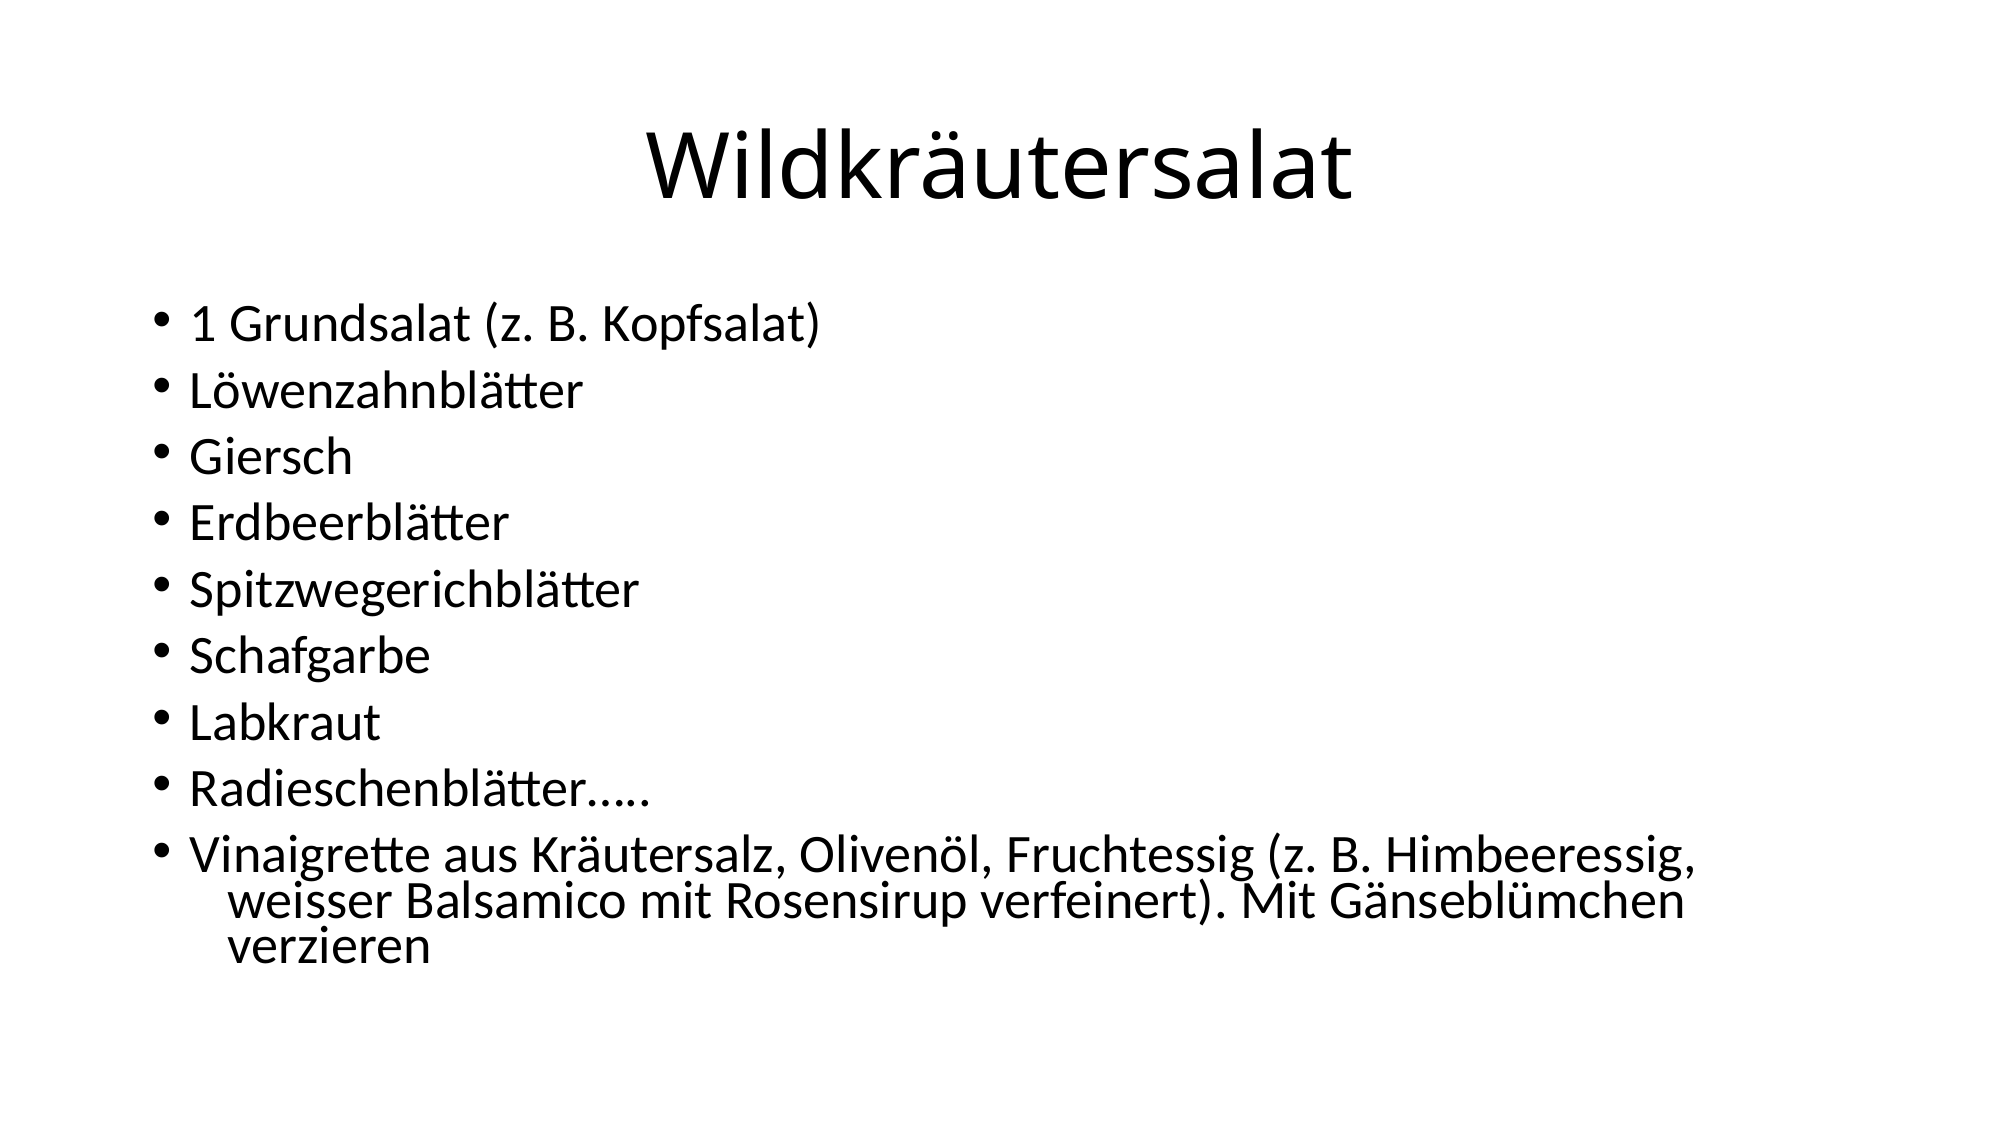

# Wildkräutersalat
1 Grundsalat (z. B. Kopfsalat)
Löwenzahnblätter
Giersch
Erdbeerblätter
Spitzwegerichblätter
Schafgarbe
Labkraut
Radieschenblätter…..
Vinaigrette aus Kräutersalz, Olivenöl, Fruchtessig (z. B. Himbeeressig, weisser Balsamico mit Rosensirup verfeinert). Mit Gänseblümchen verzieren